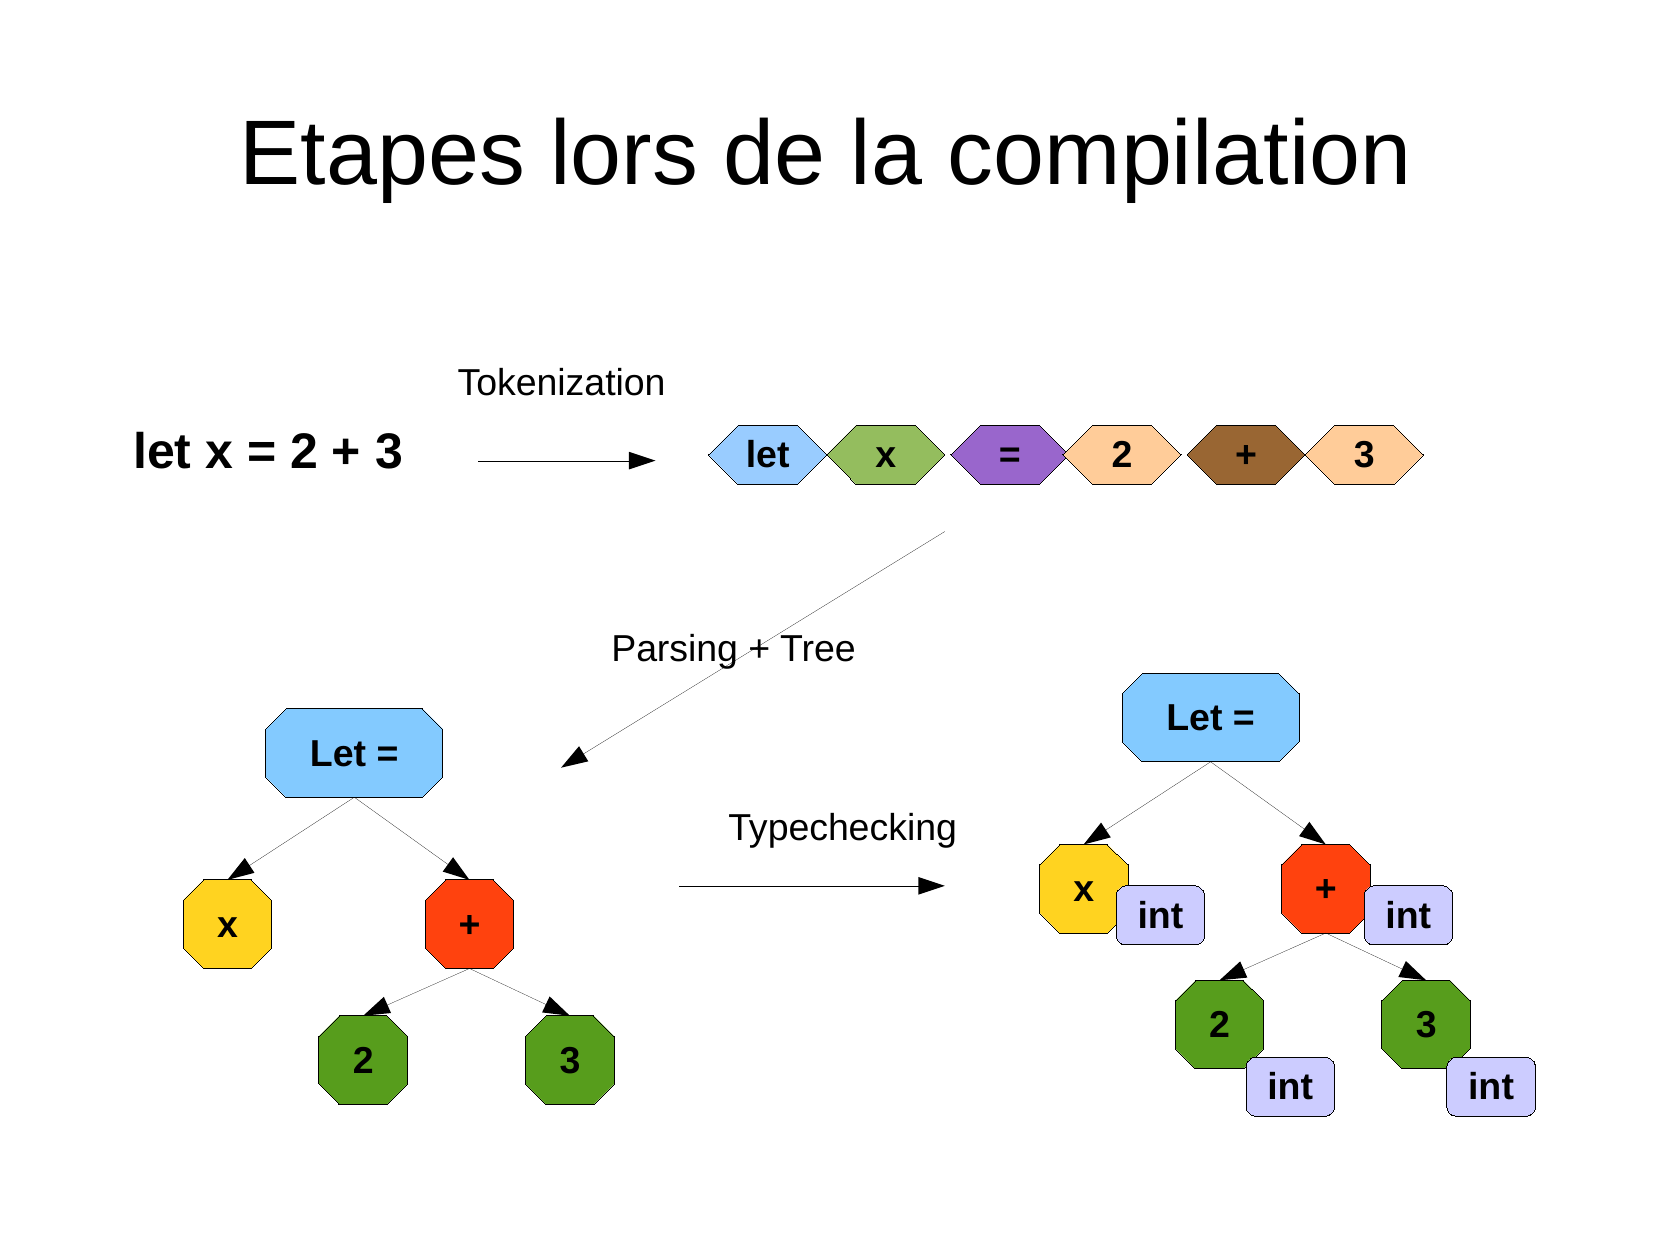

# Etapes lors de la compilation
Tokenization
let x = 2 + 3
let
x
=
2
+
3
Parsing + Tree
Let =
x
+
int
int
2
3
int
int
Let =
x
+
2
3
Typechecking